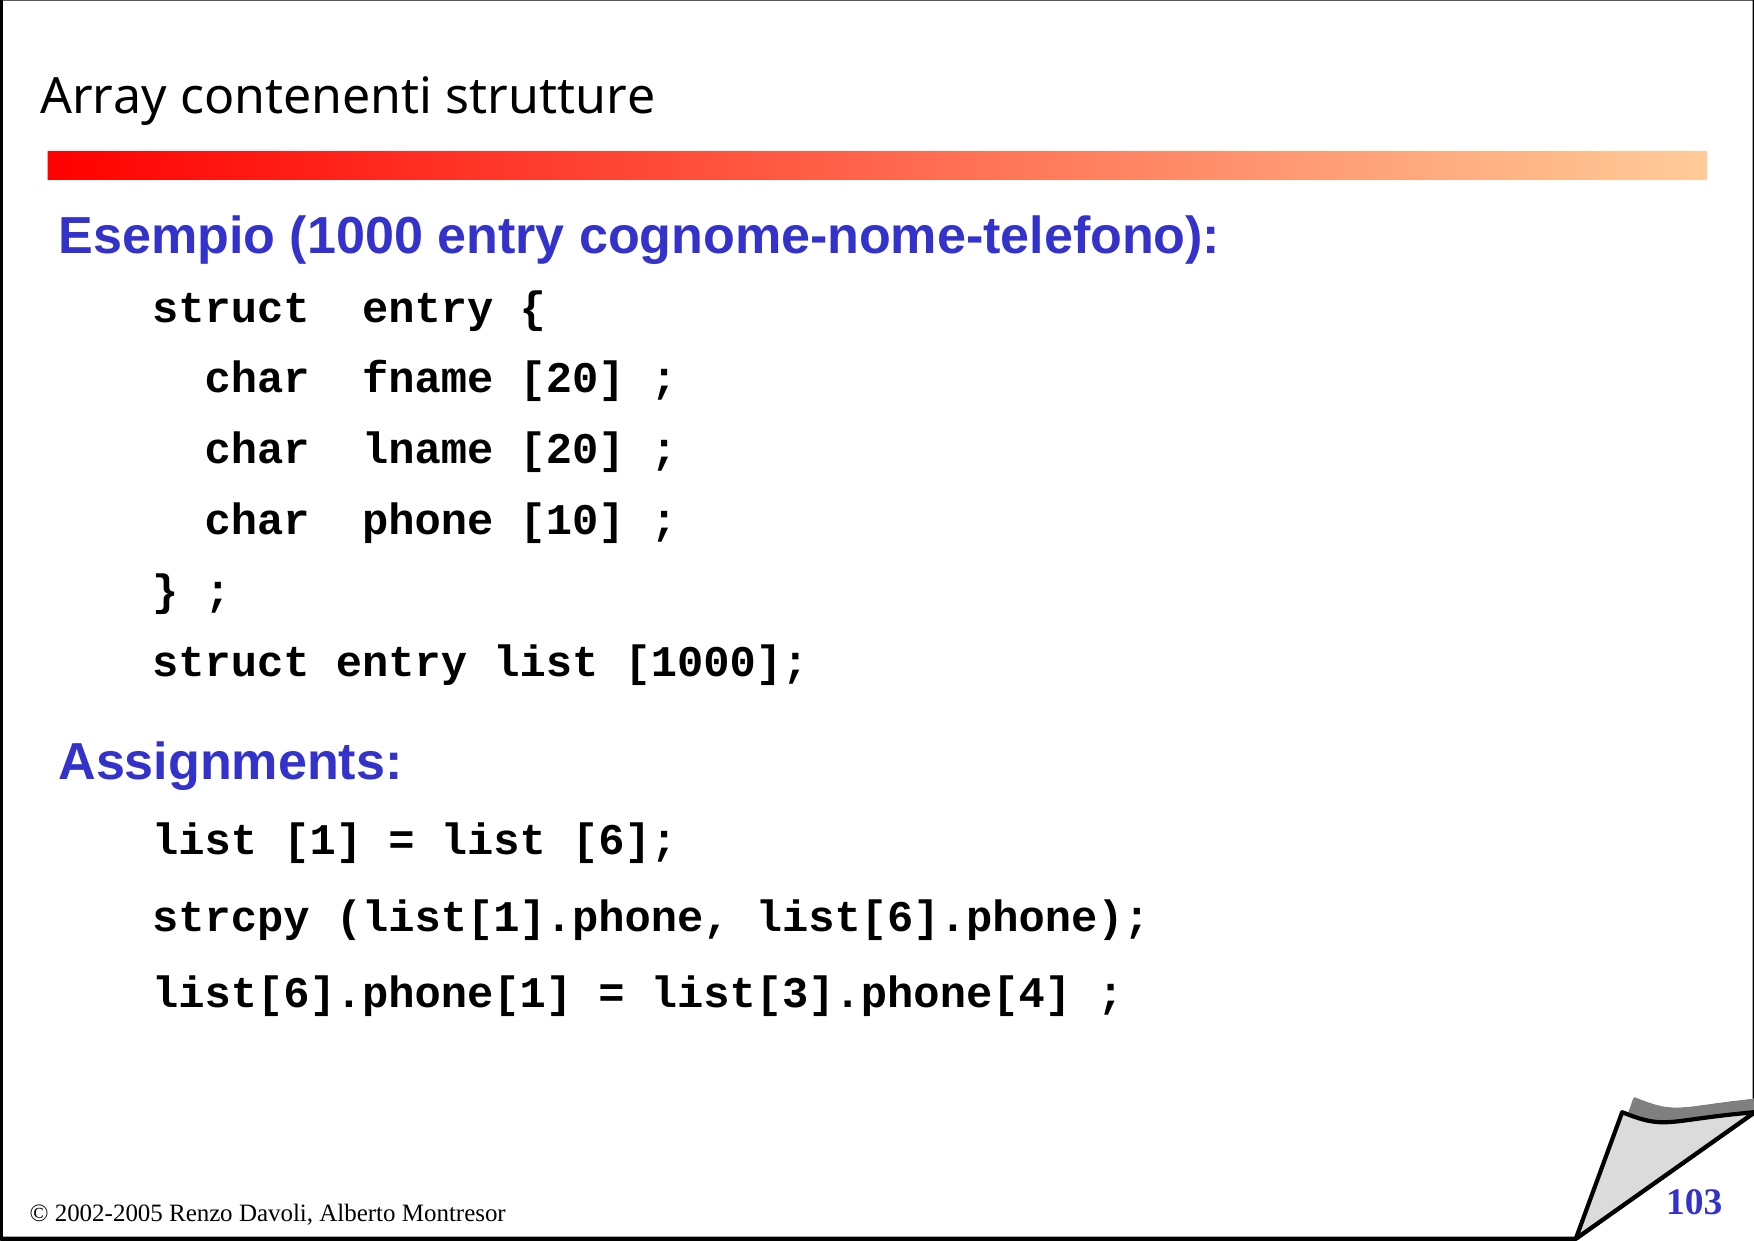

# Array contenenti strutture
Esempio (1000 entry cognome-nome-telefono):
struct entry {
 char fname [20] ;
 char lname [20] ;
 char phone [10] ;
} ;
struct entry list [1000];
Assignments:
list [1] = list [6];
strcpy (list[1].phone, list[6].phone);
list[6].phone[1] = list[3].phone[4] ;